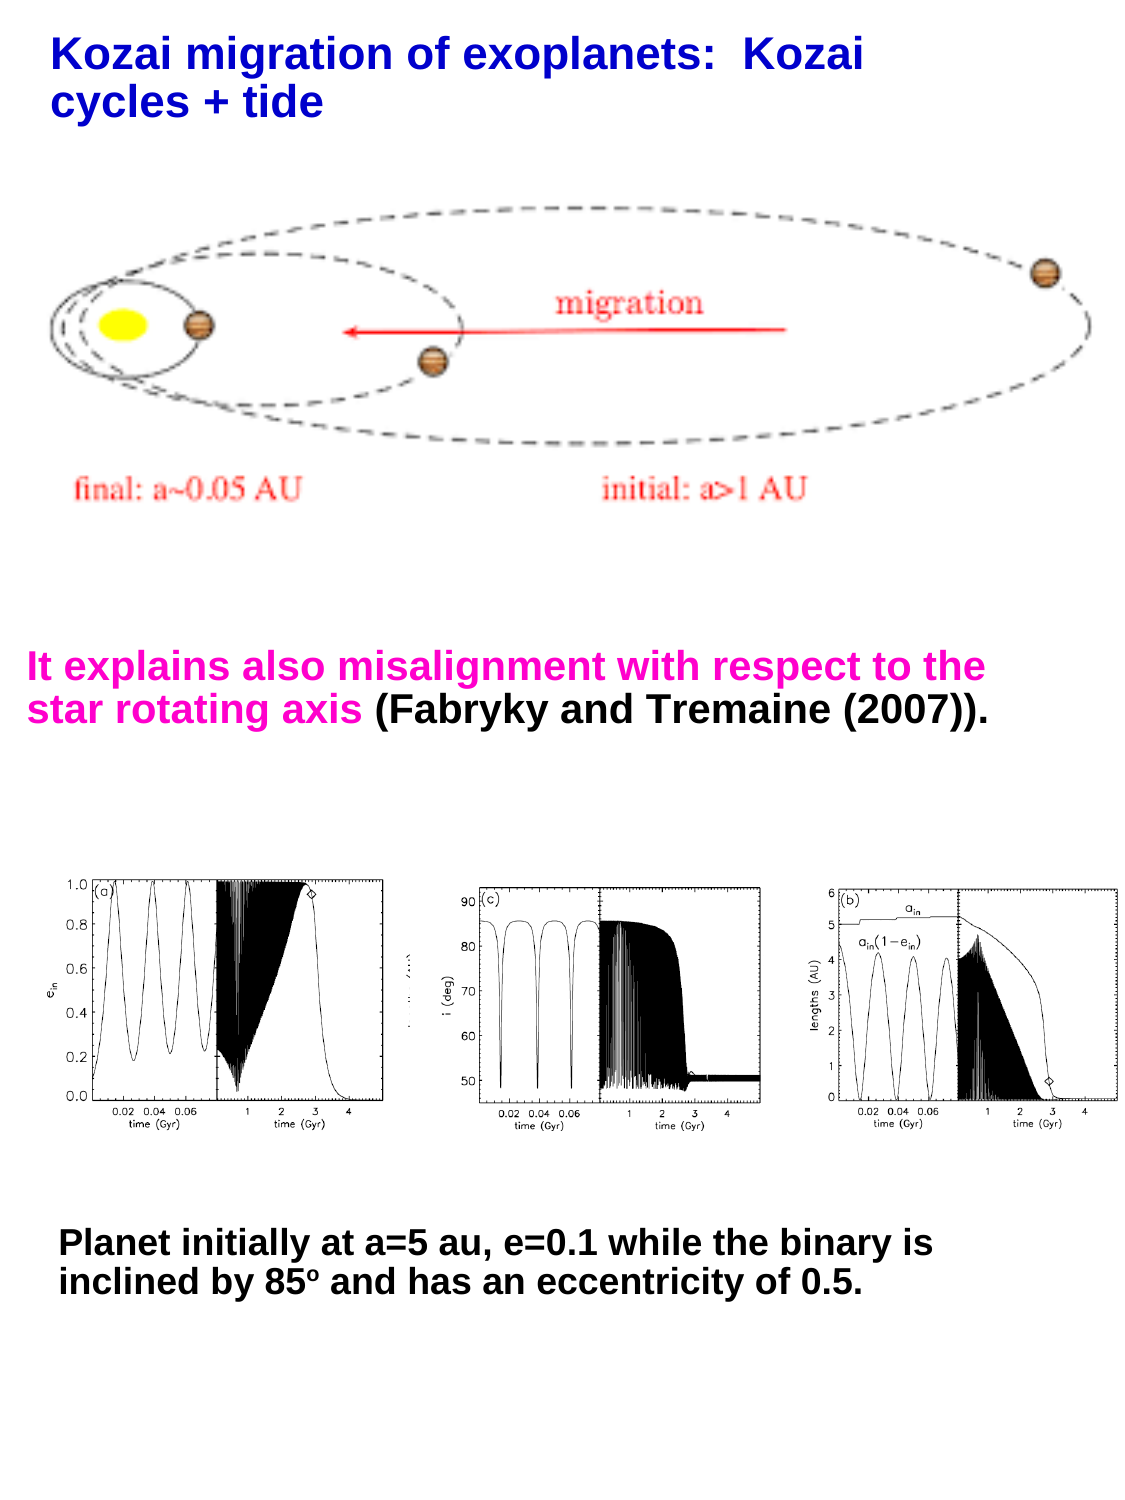

Kozai migration of exoplanets: Kozai cycles + tide
It explains also misalignment with respect to the star rotating axis (Fabryky and Tremaine (2007)).
Planet initially at a=5 au, e=0.1 while the binary is inclined by 85o and has an eccentricity of 0.5.